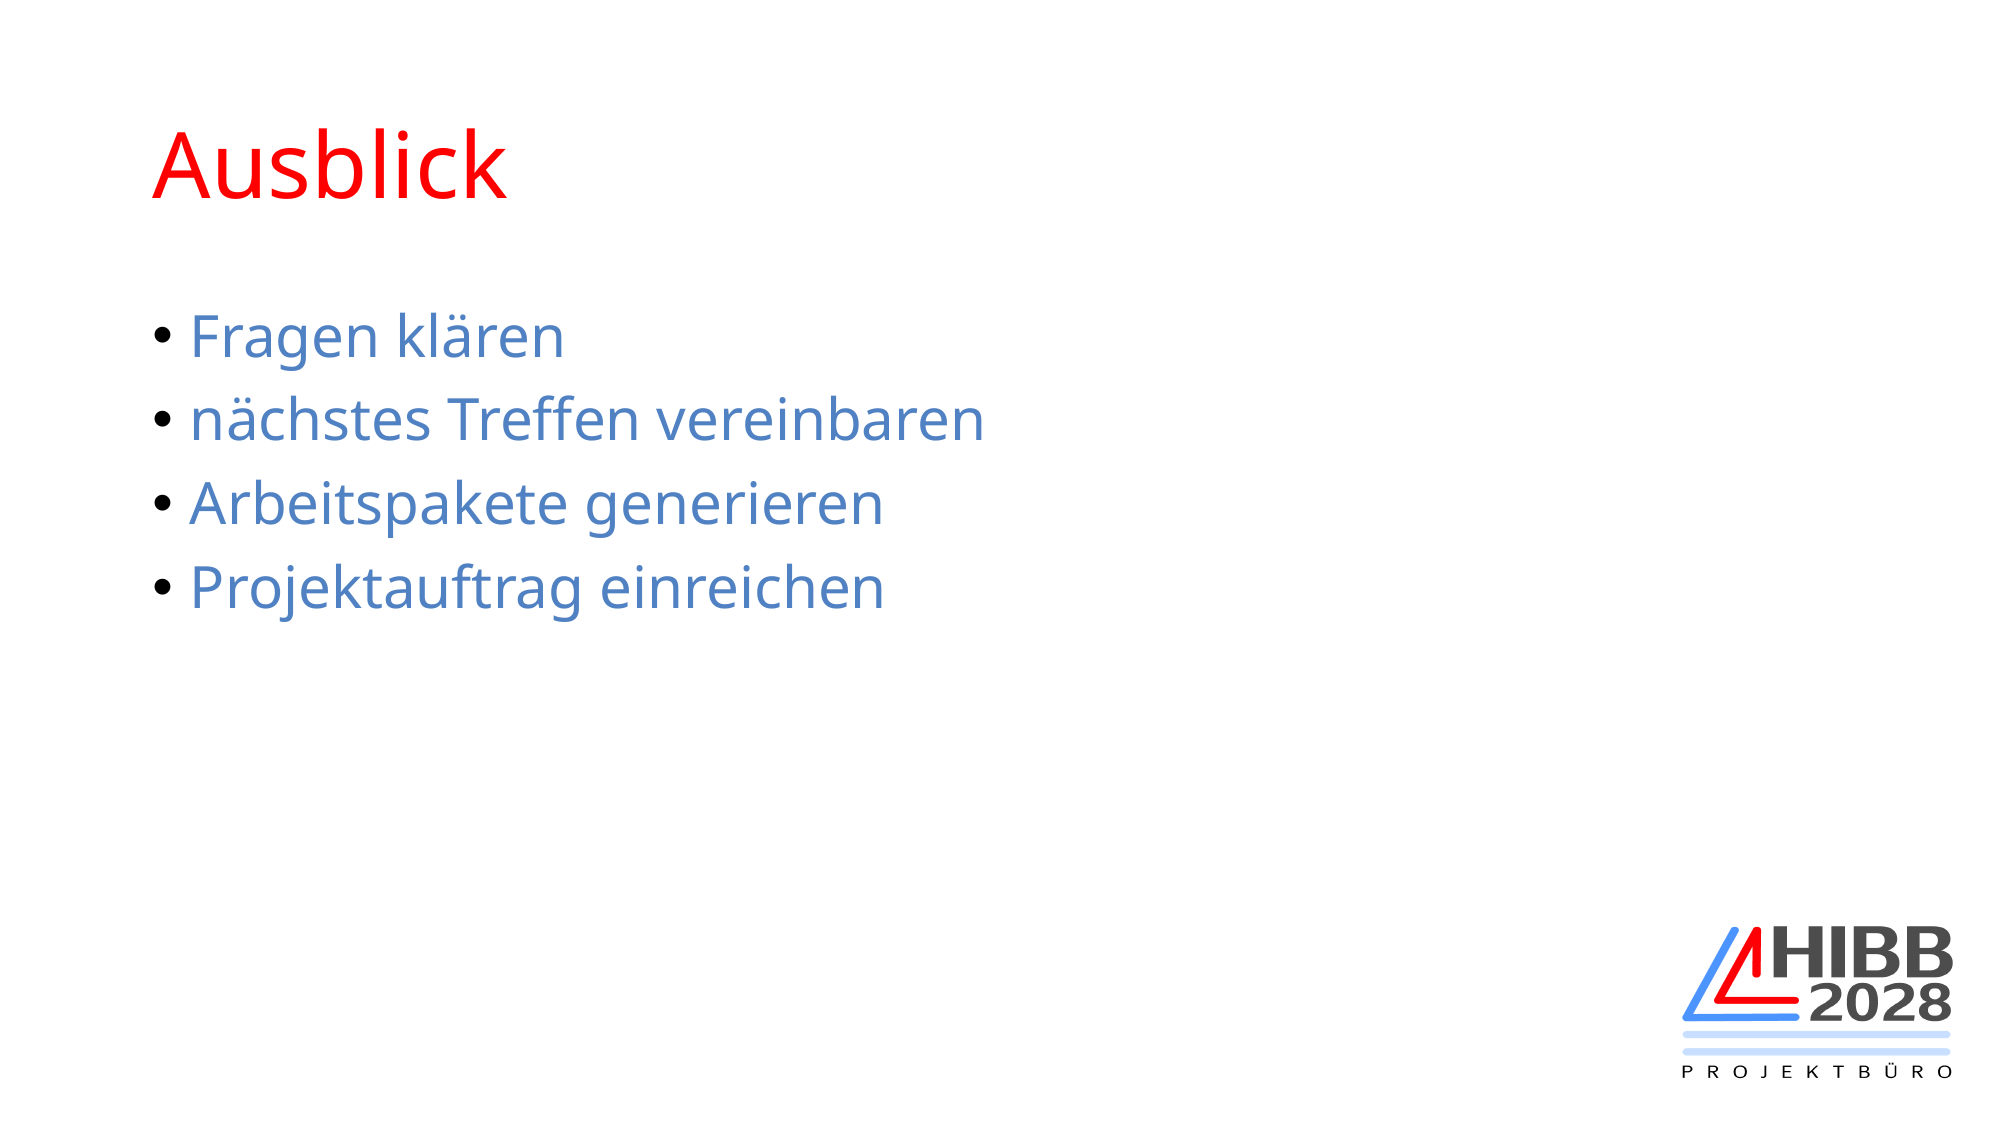

# Ausblick
Fragen klären
nächstes Treffen vereinbaren
Arbeitspakete generieren
Projektauftrag einreichen